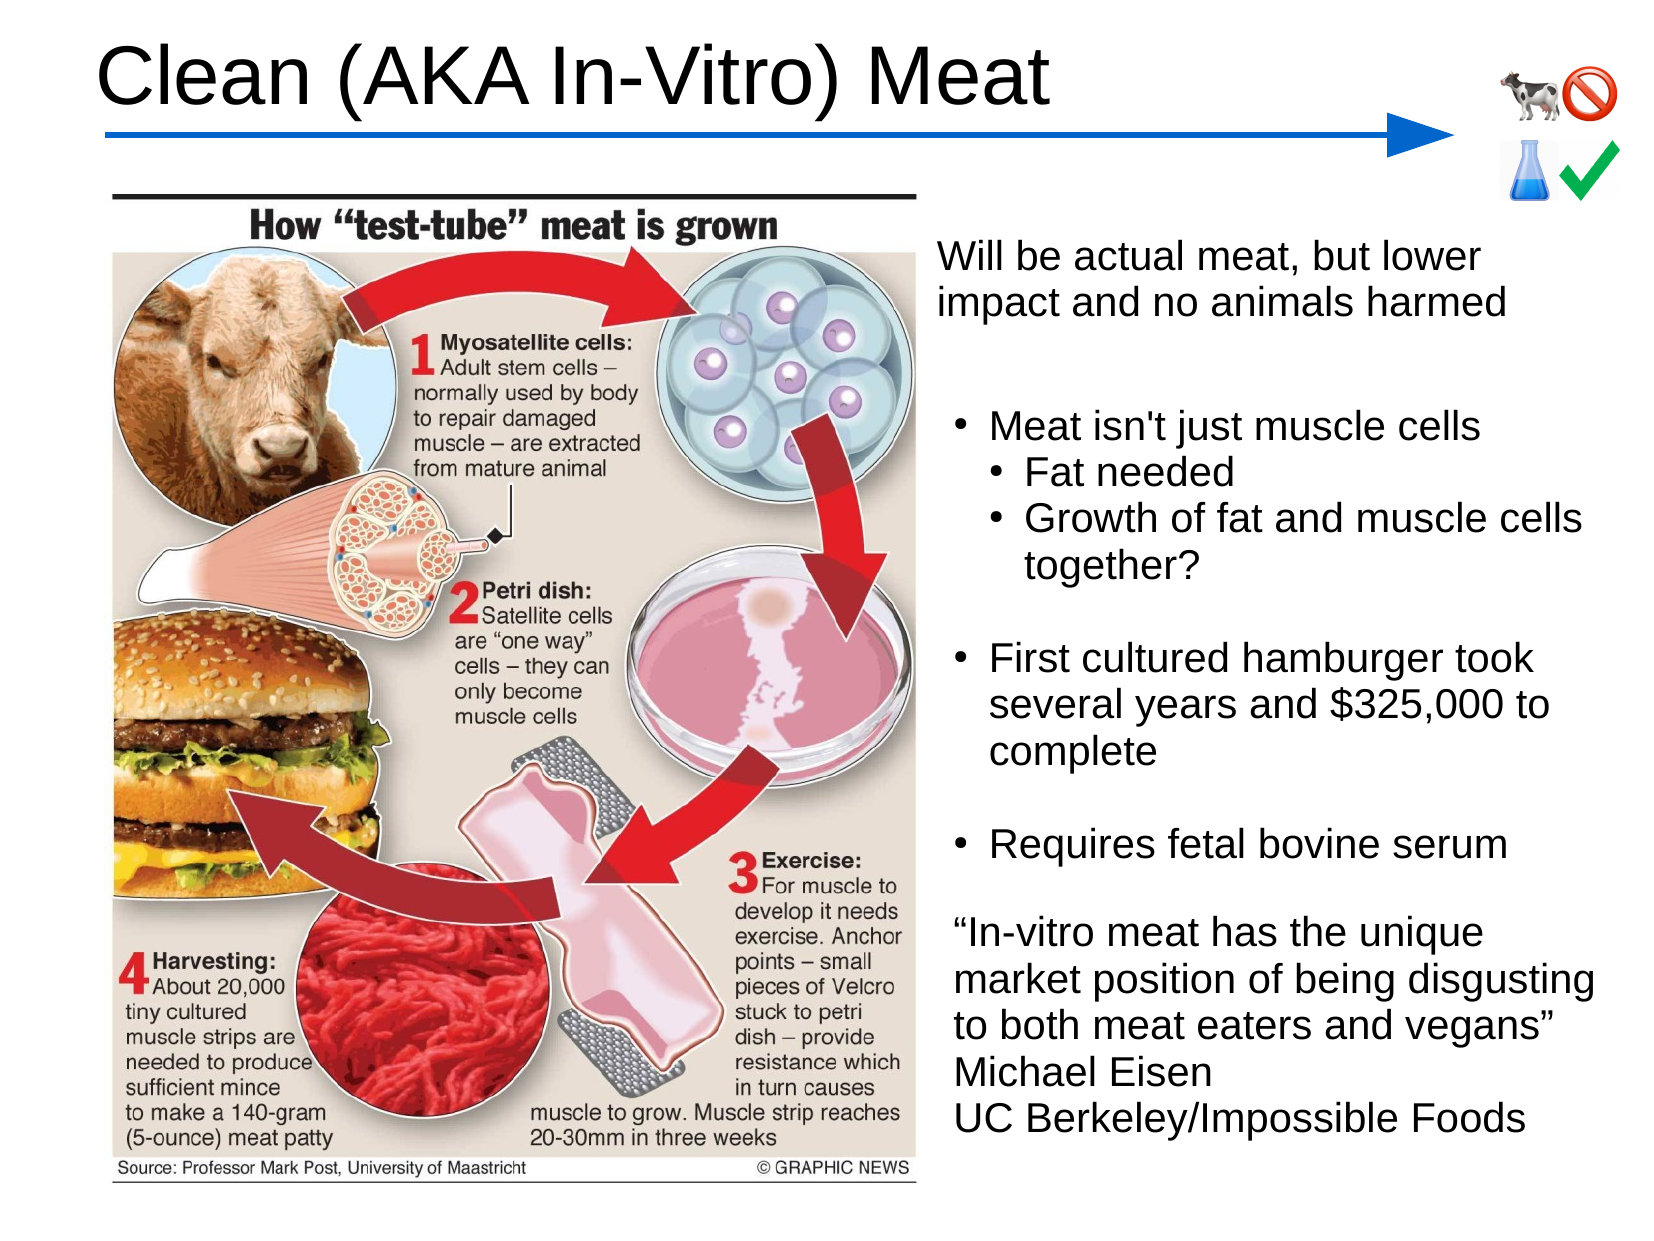

Clean (AKA In-Vitro) Meat
Will be actual meat, but lower impact and no animals harmed
Meat isn't just muscle cells
Fat needed
Growth of fat and muscle cells together?
First cultured hamburger took several years and $325,000 to complete
Requires fetal bovine serum
“In-vitro meat has the unique market position of being disgusting to both meat eaters and vegans” Michael Eisen
UC Berkeley/Impossible Foods